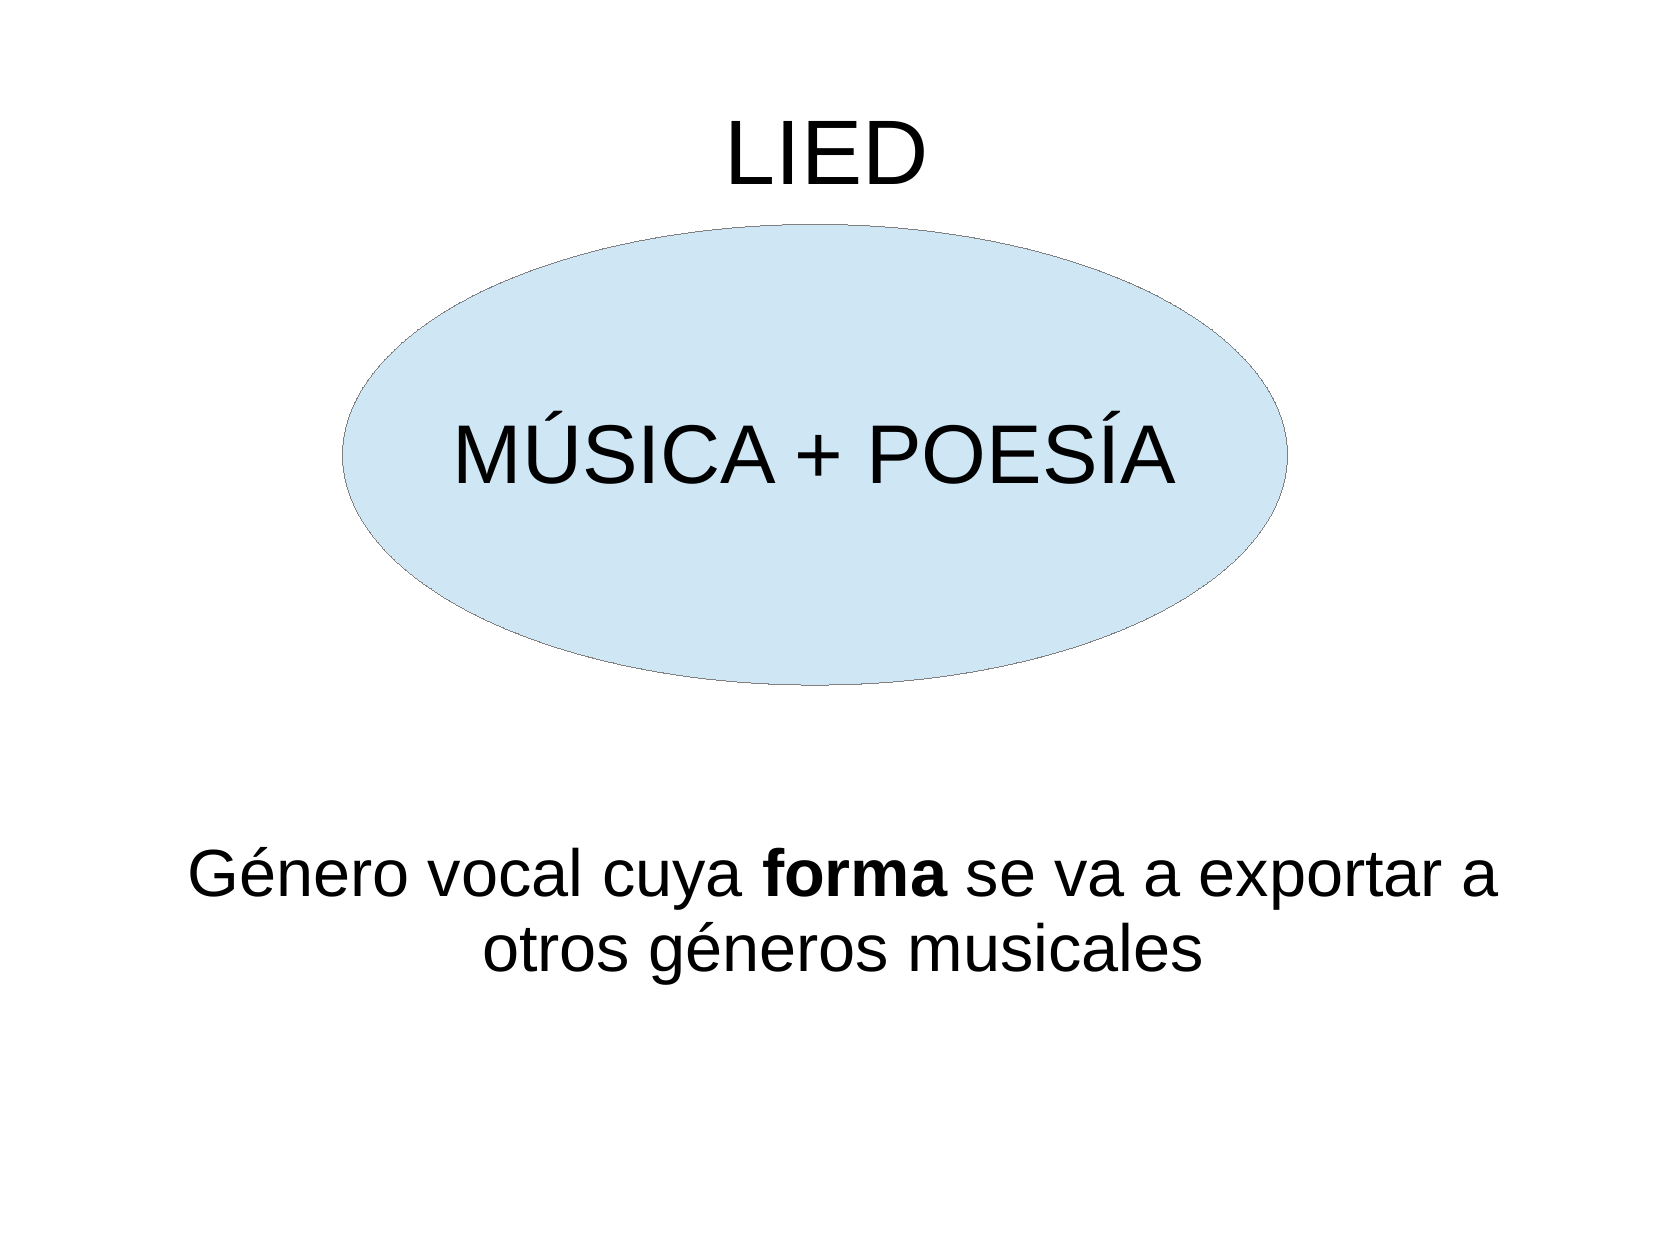

# LIED
MÚSICA + POESÍA
Género vocal cuya forma se va a exportar a otros géneros musicales